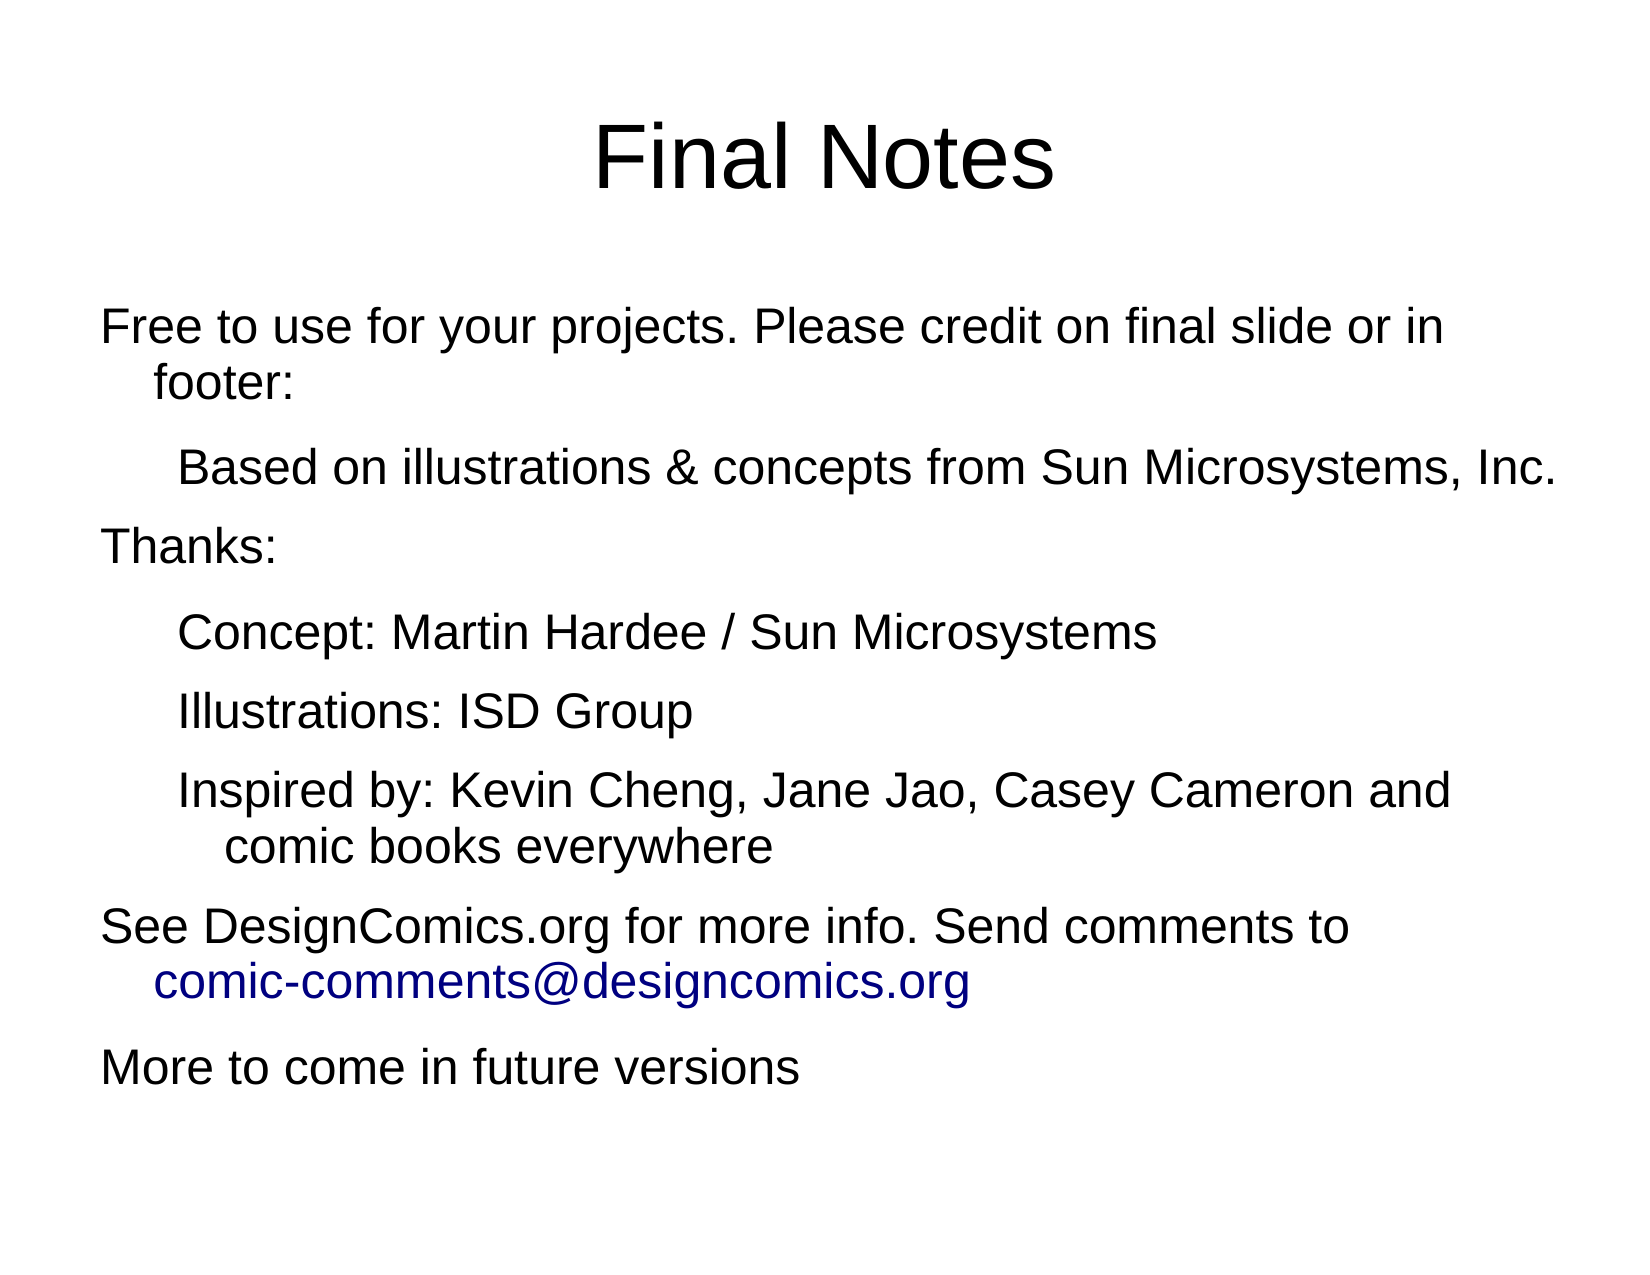

# Final Notes
Free to use for your projects. Please credit on final slide or in footer:
Based on illustrations & concepts from Sun Microsystems, Inc.
Thanks:
Concept: Martin Hardee / Sun Microsystems
Illustrations: ISD Group
Inspired by: Kevin Cheng, Jane Jao, Casey Cameron and comic books everywhere
See DesignComics.org for more info. Send comments to comic-comments@designcomics.org
More to come in future versions